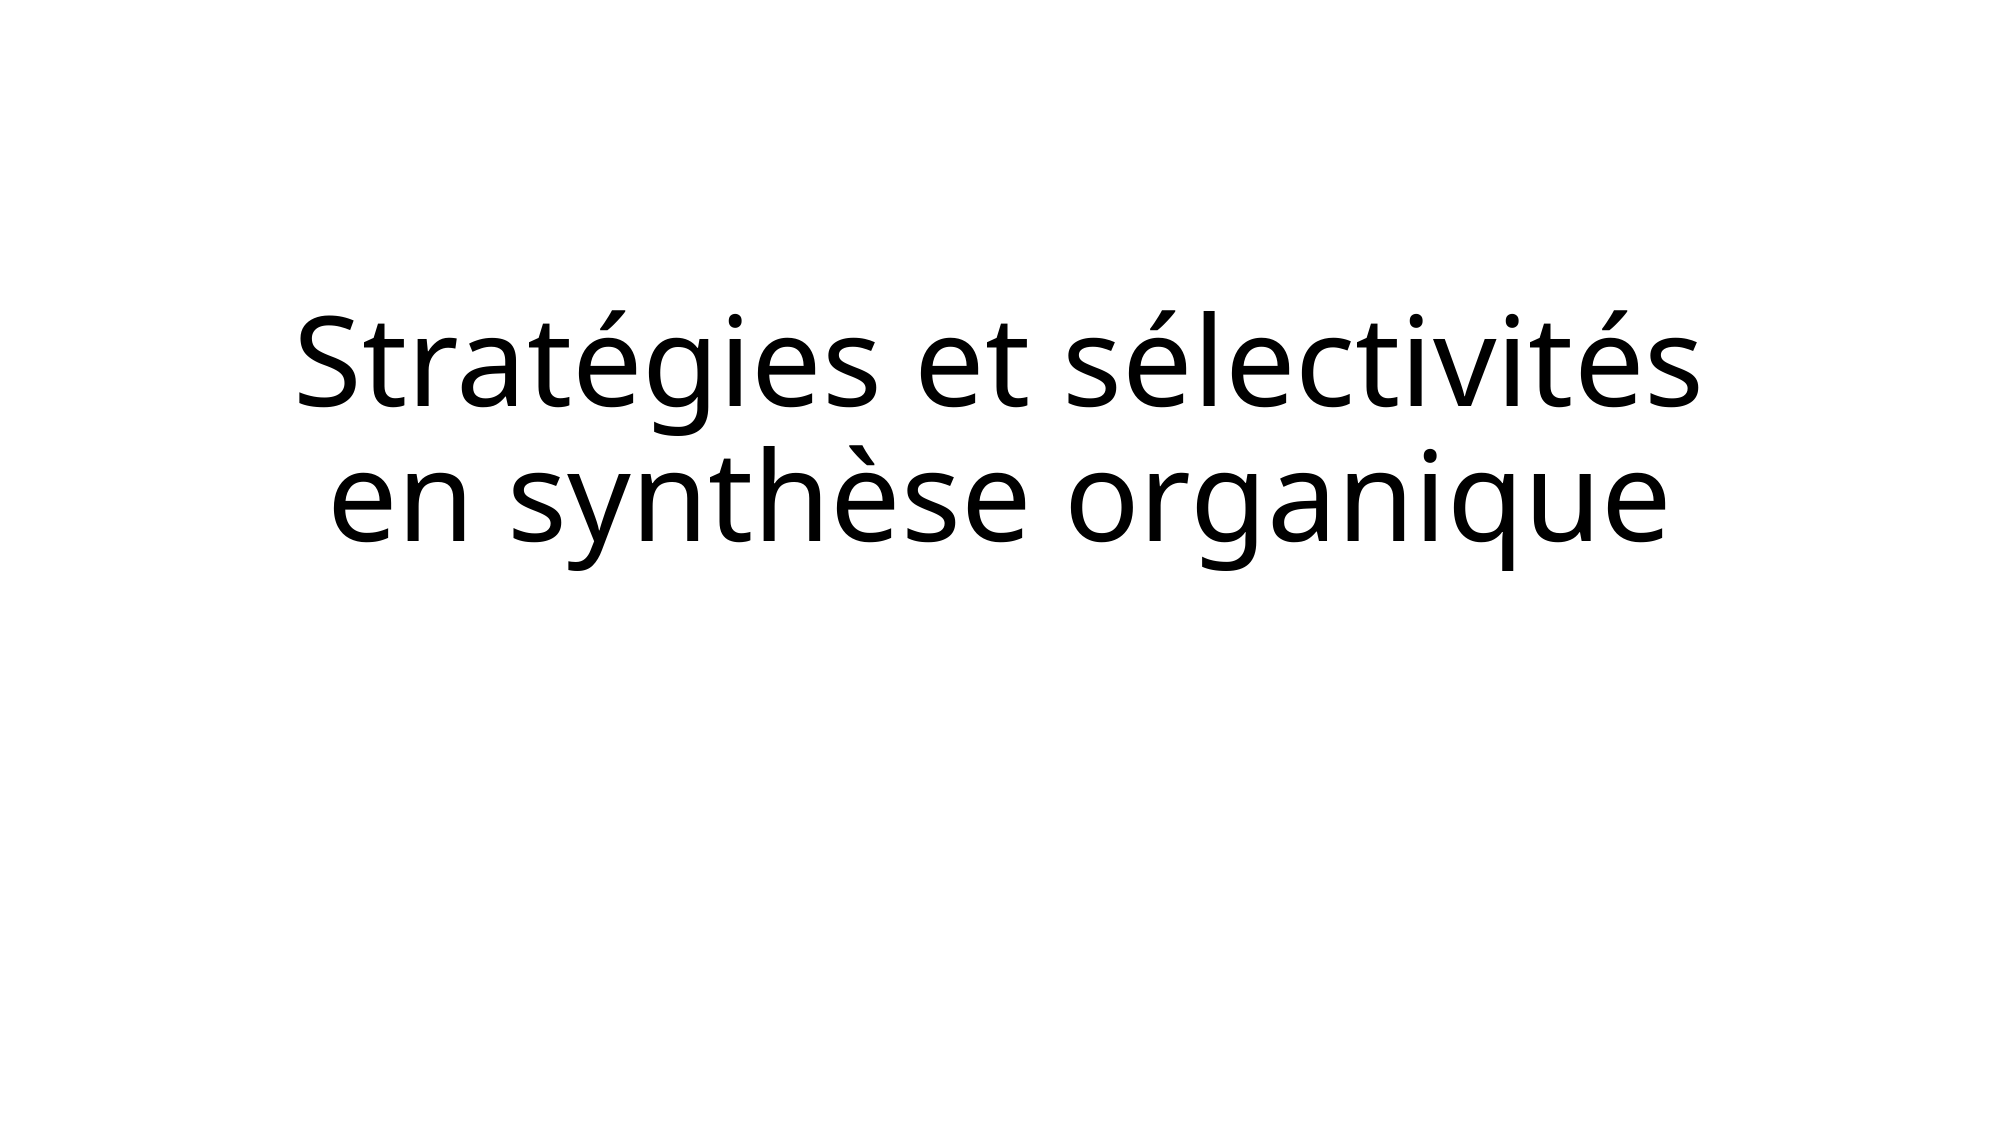

# Stratégies et sélectivités en synthèse organique